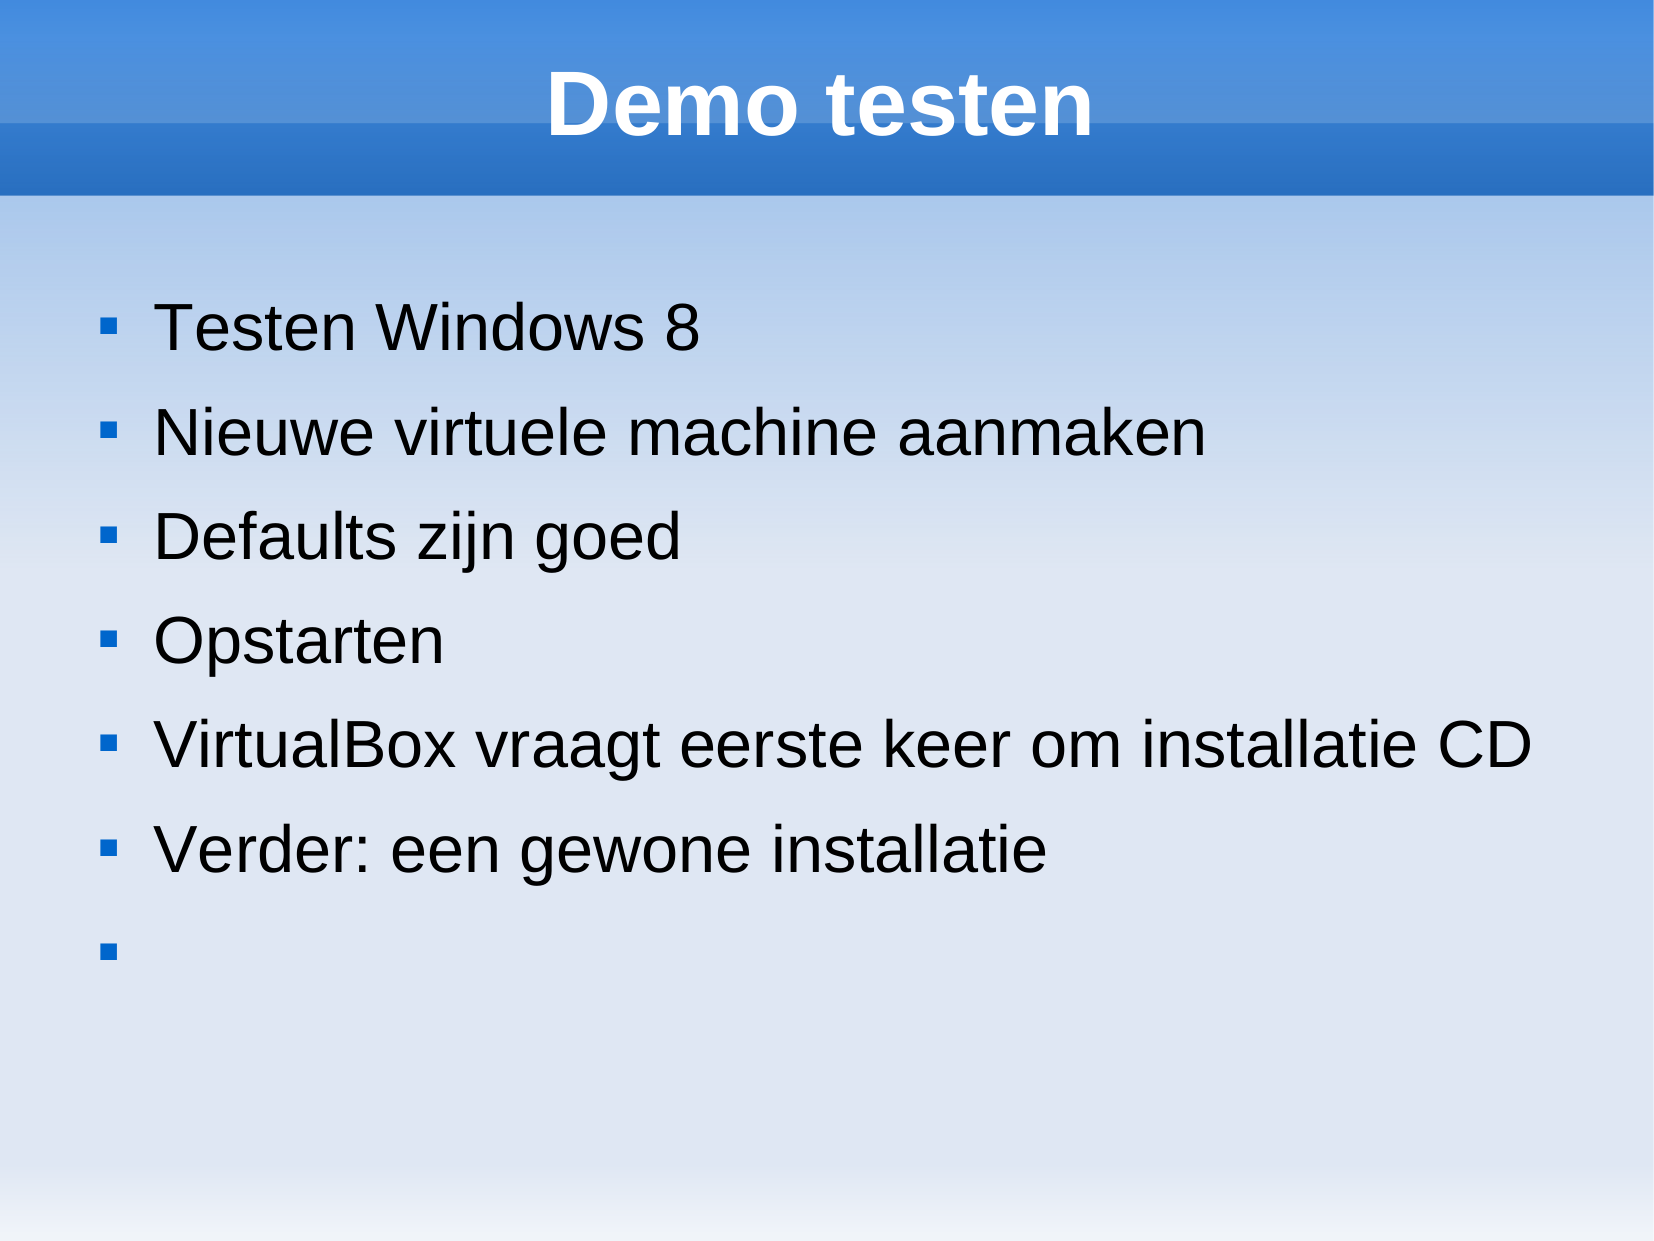

# Demo testen
Testen Windows 8
Nieuwe virtuele machine aanmaken
Defaults zijn goed
Opstarten
VirtualBox vraagt eerste keer om installatie CD
Verder: een gewone installatie